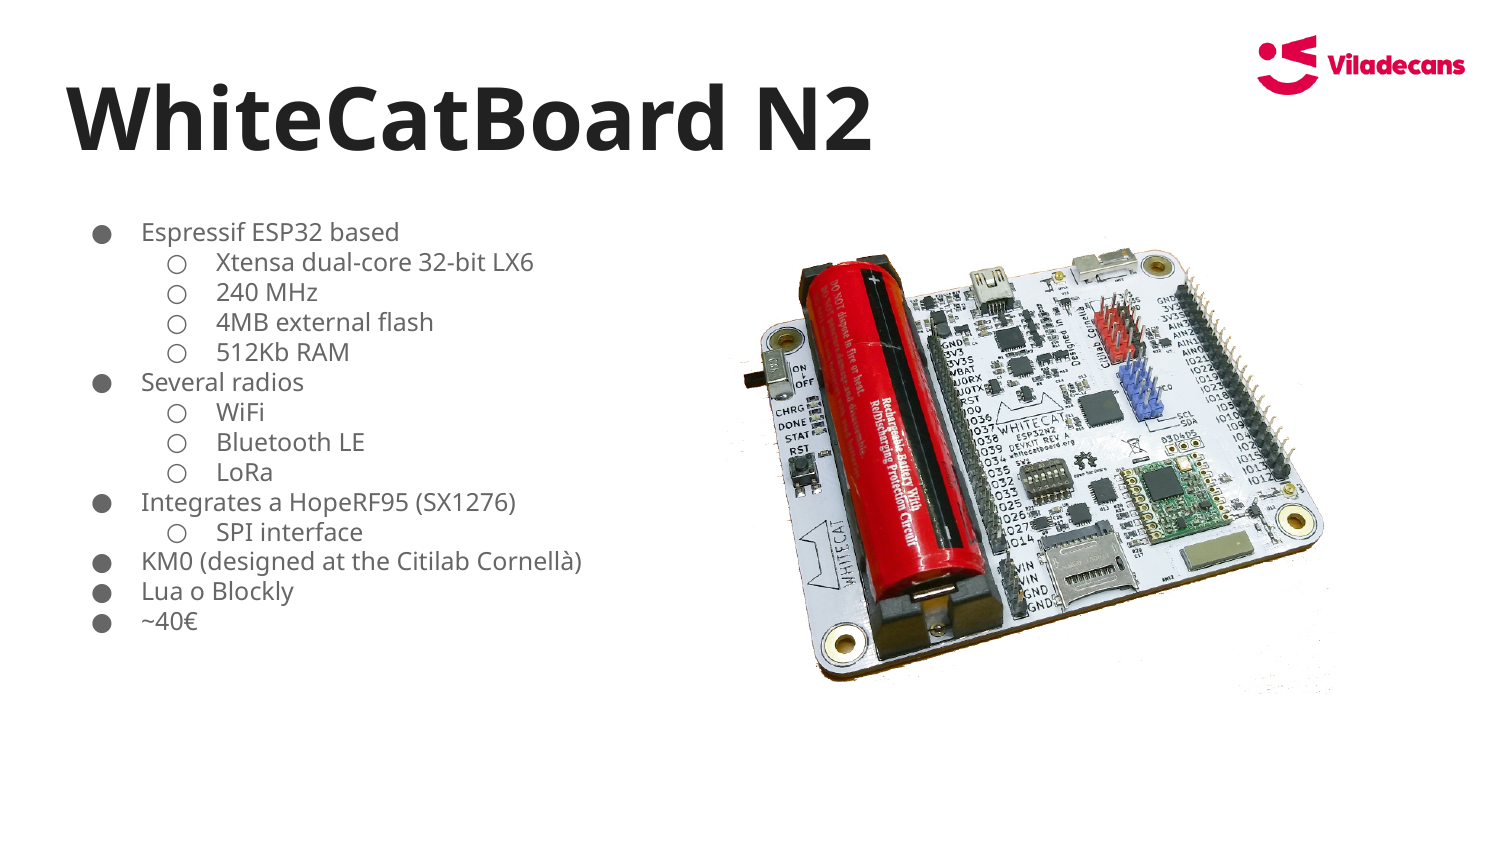

# WhiteCatBoard N2
Espressif ESP32 based
Xtensa dual-core 32-bit LX6
240 MHz
4MB external flash
512Kb RAM
Several radios
WiFi
Bluetooth LE
LoRa
Integrates a HopeRF95 (SX1276)
SPI interface
KM0 (designed at the Citilab Cornellà)
Lua o Blockly
~40€